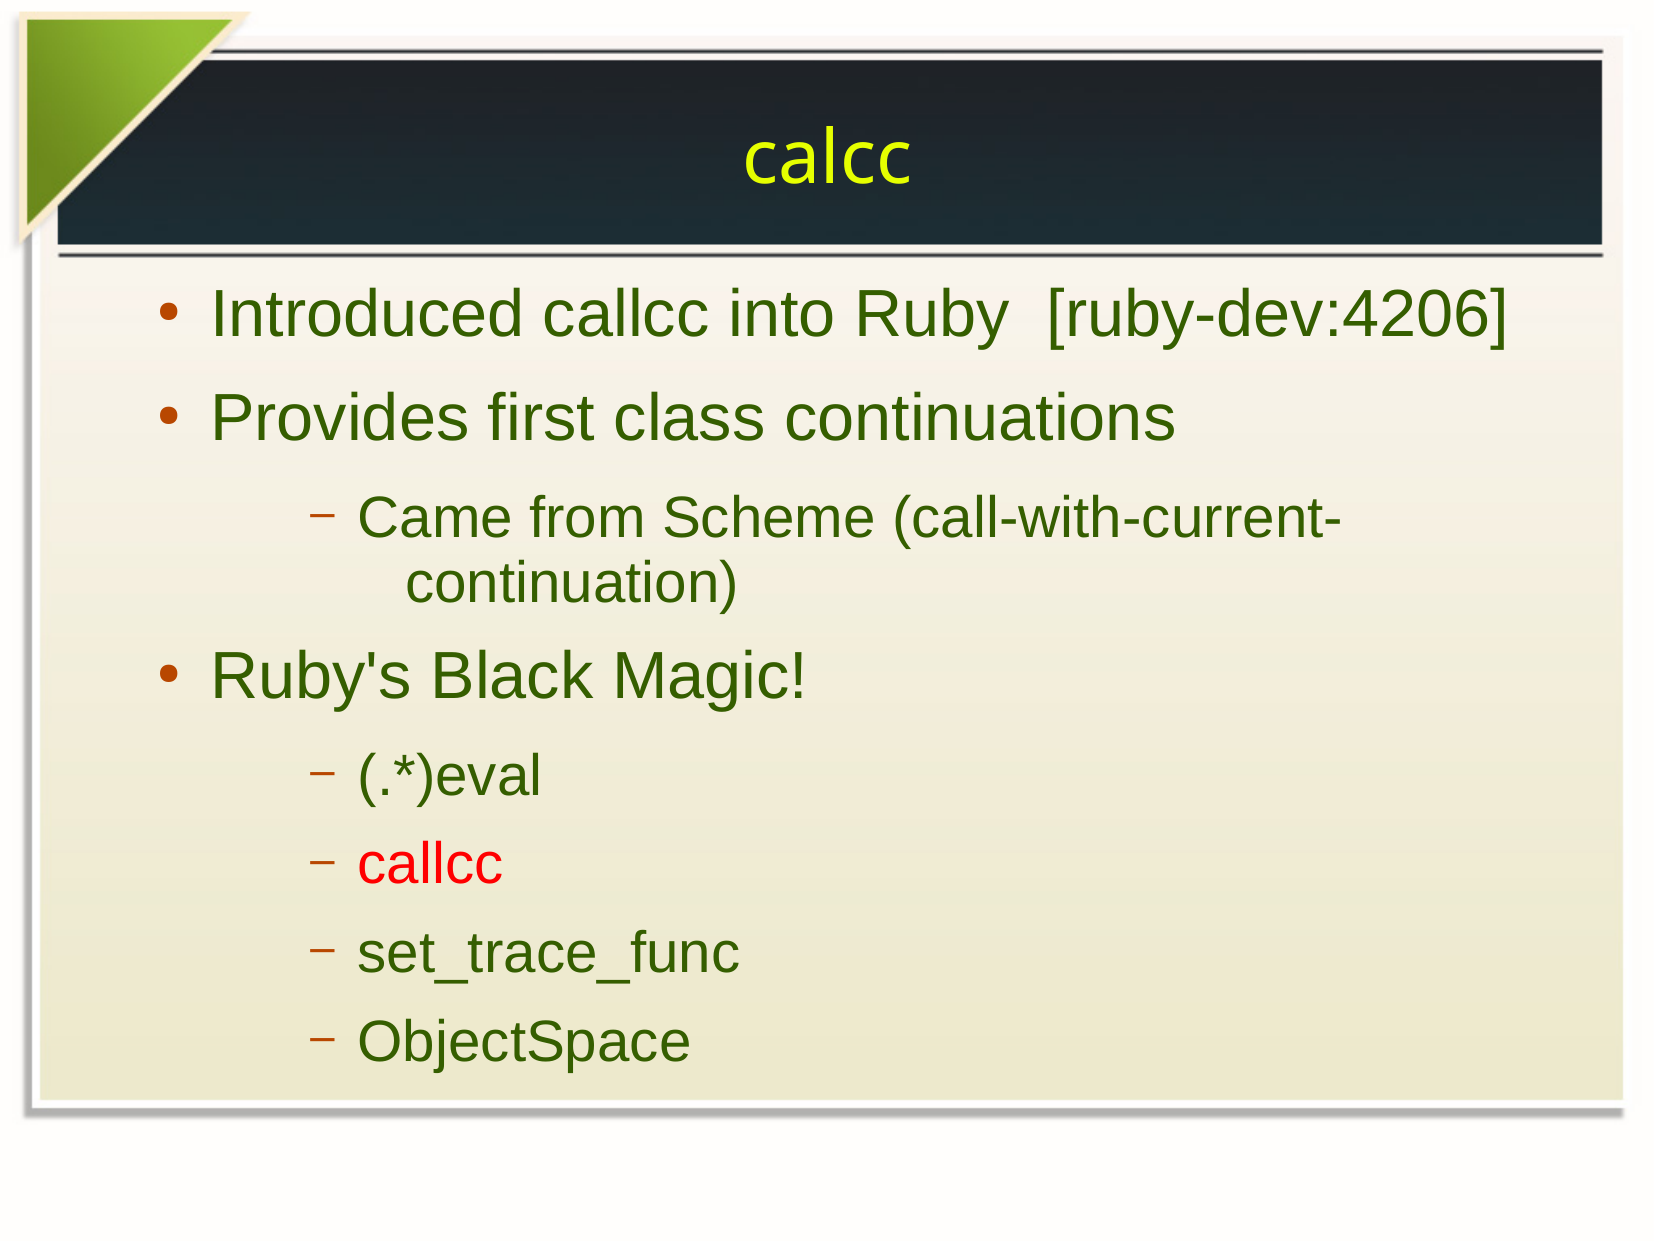

# calcc
Introduced callcc into Ruby [ruby-dev:4206]
Provides first class continuations
Came from Scheme (call-with-current-continuation)
Ruby's Black Magic!
(.*)eval
callcc
set_trace_func
ObjectSpace